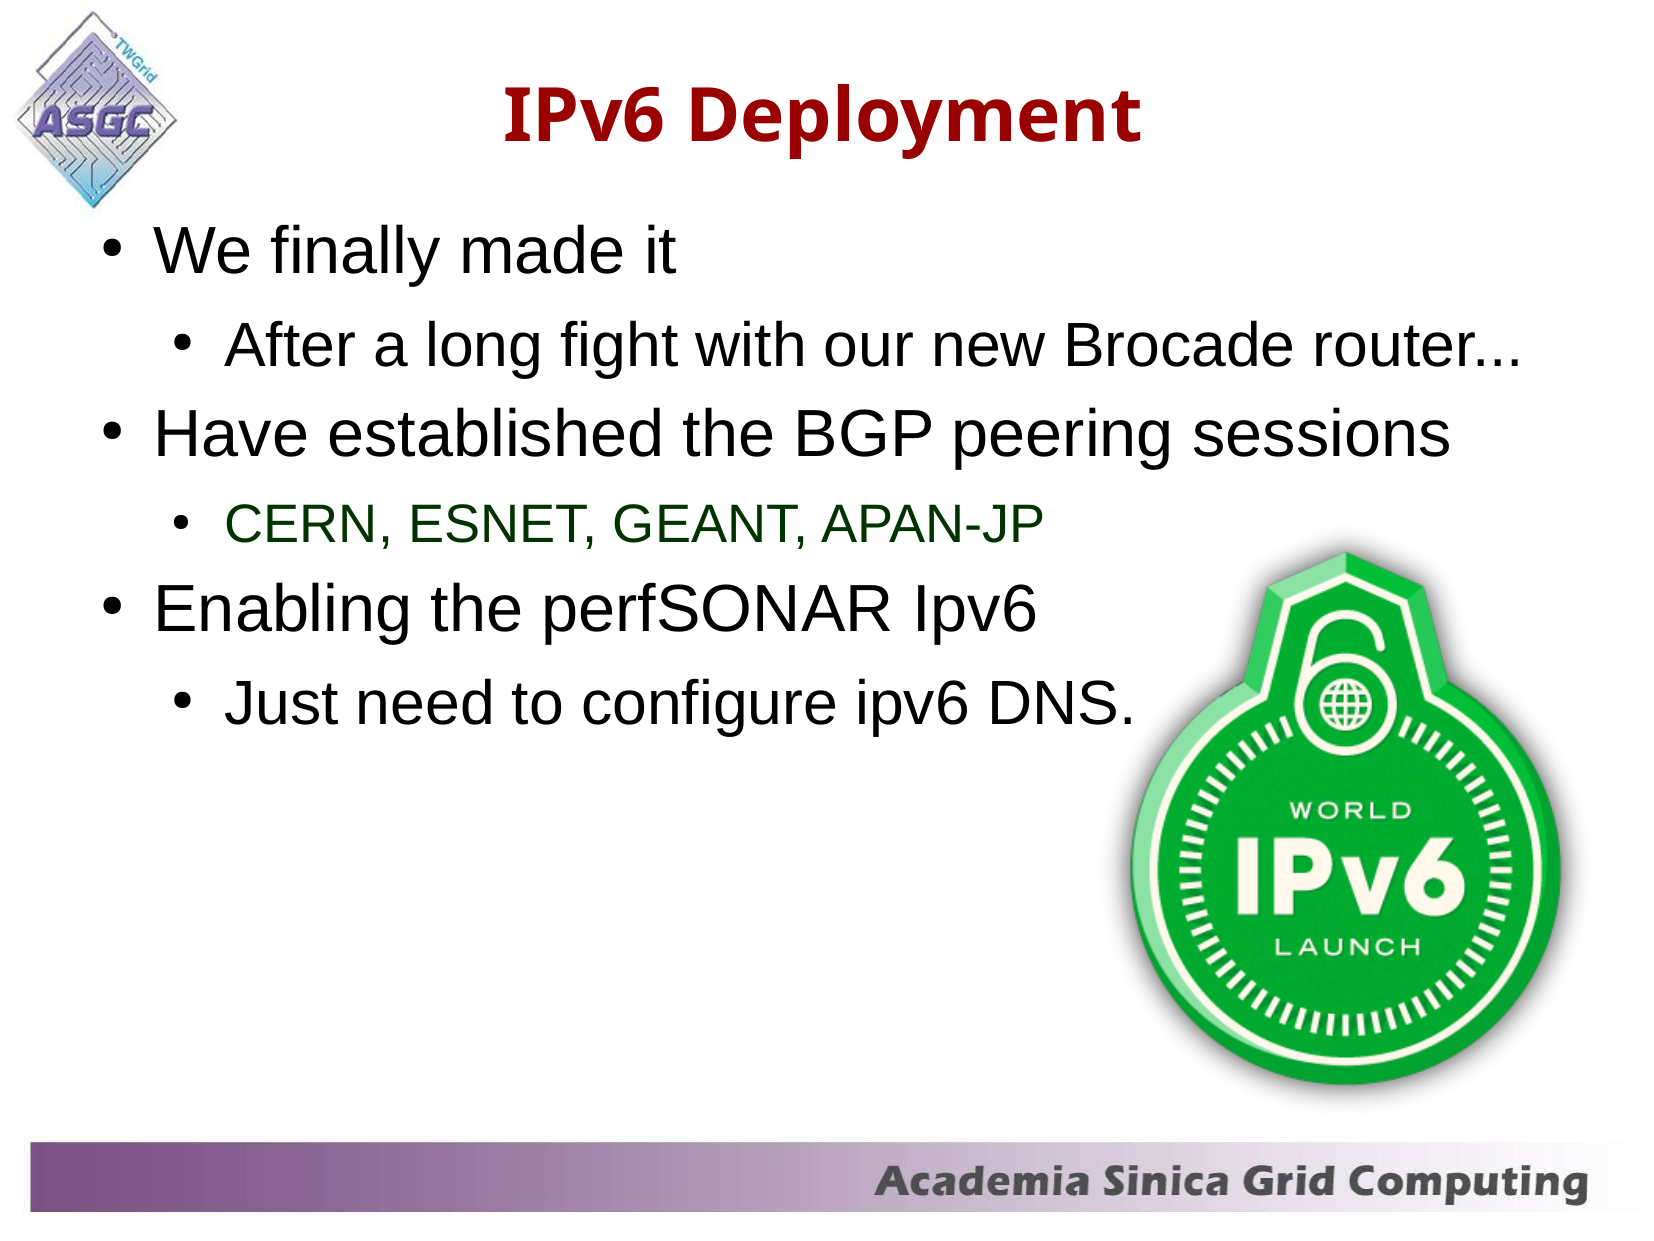

# IPv6 Deployment
We finally made it
After a long fight with our new Brocade router...
Have established the BGP peering sessions
CERN, ESNET, GEANT, APAN-JP
Enabling the perfSONAR Ipv6
Just need to configure ipv6 DNS.